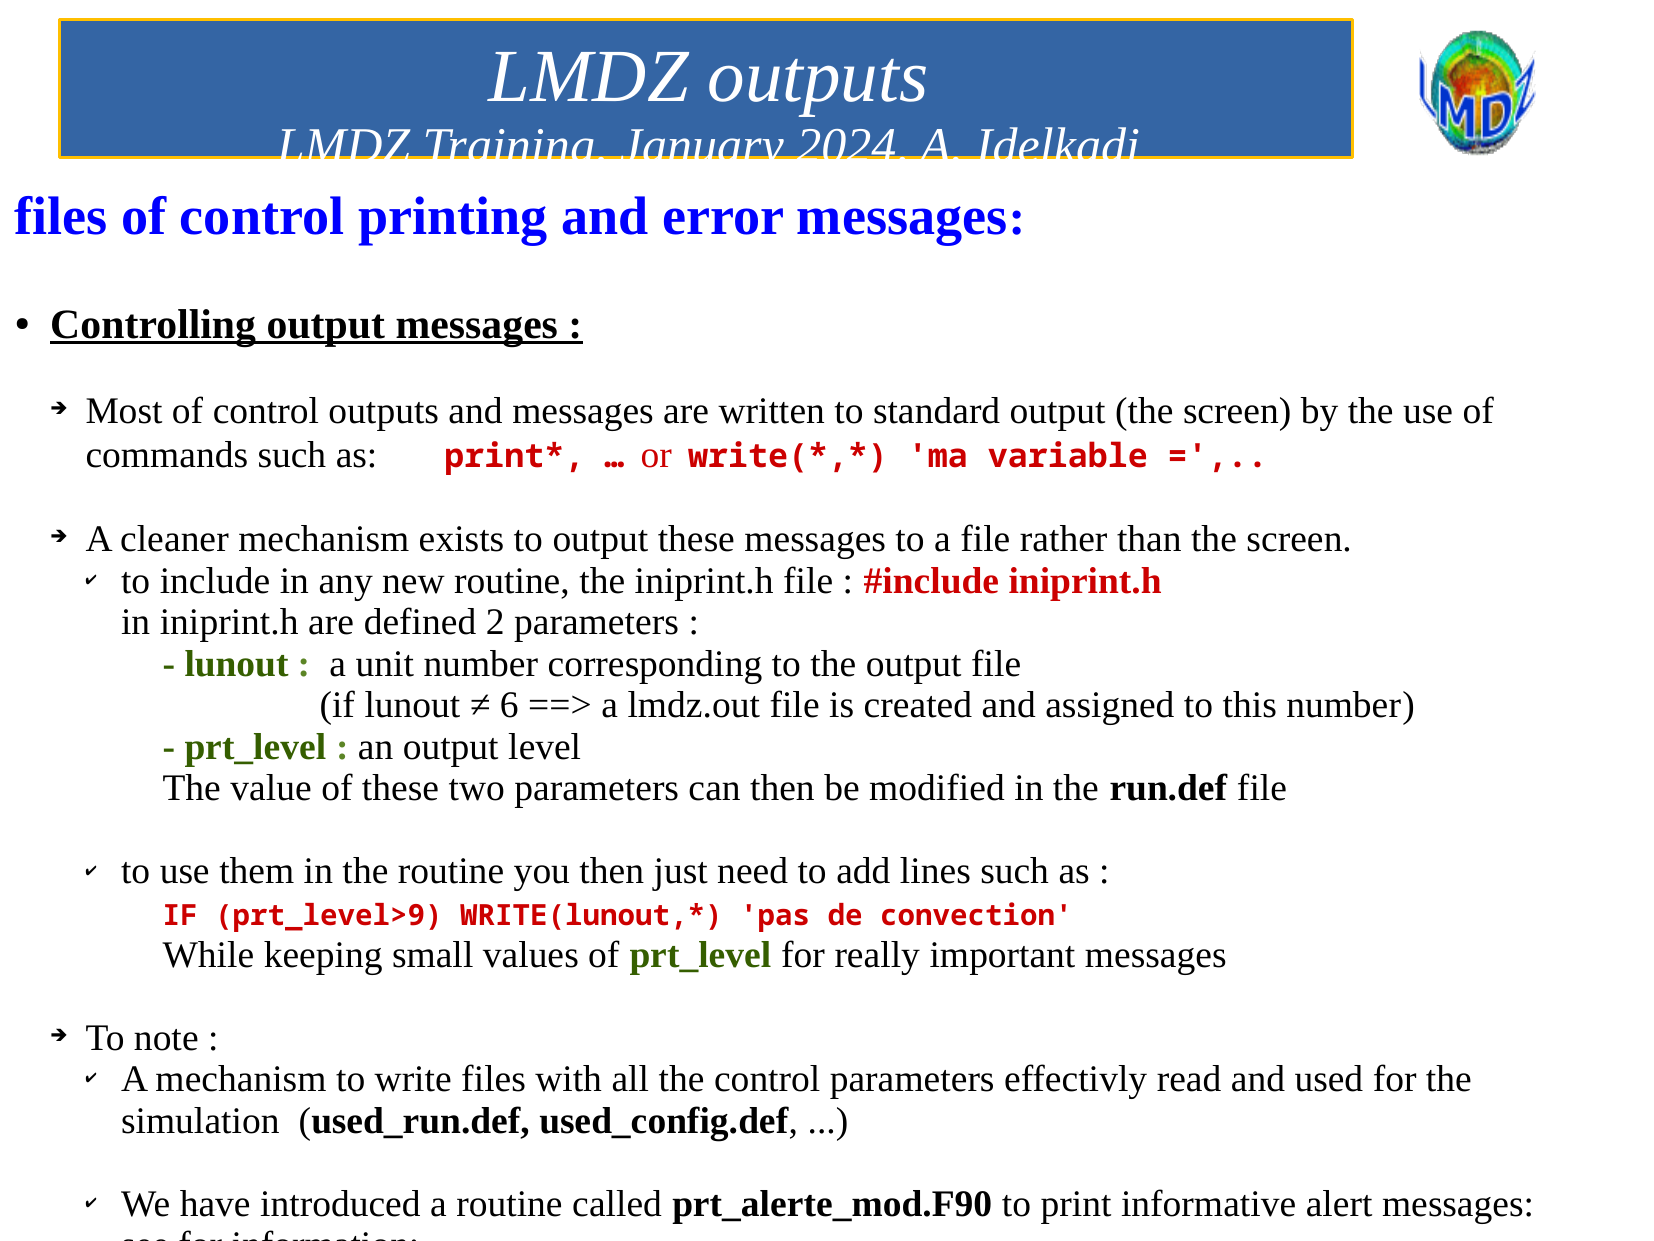

LMDZ outputs
LMDZ Training, January 2024, A. Idelkadi
files of control printing and error messages:
Controlling output messages :
Most of control outputs and messages are written to standard output (the screen) by the use of commands such as: print*, … or write(*,*) 'ma variable =',..
A cleaner mechanism exists to output these messages to a file rather than the screen.
to include in any new routine, the iniprint.h file : #include iniprint.h
in iniprint.h are defined 2 parameters :
		- lunout : a unit number corresponding to the output file
				 (if lunout ≠ 6 ==> a lmdz.out file is created and assigned to this number)
		- prt_level : an output level
		The value of these two parameters can then be modified in the run.def file
to use them in the routine you then just need to add lines such as :
 		IF (prt_level>9) WRITE(lunout,*) 'pas de convection'
 		While keeping small values of prt_level for really important messages
To note :
A mechanism to write files with all the control parameters effectivly read and used for the simulation (used_run.def, used_config.def, ...)
We have introduced a routine called prt_alerte_mod.F90 to print informative alert messages:
see for information:
 https://lmdz-forge.lmd.jussieu.fr/mediawiki/LMDZPedia/index.php/HowTo:_Print_alert_messages